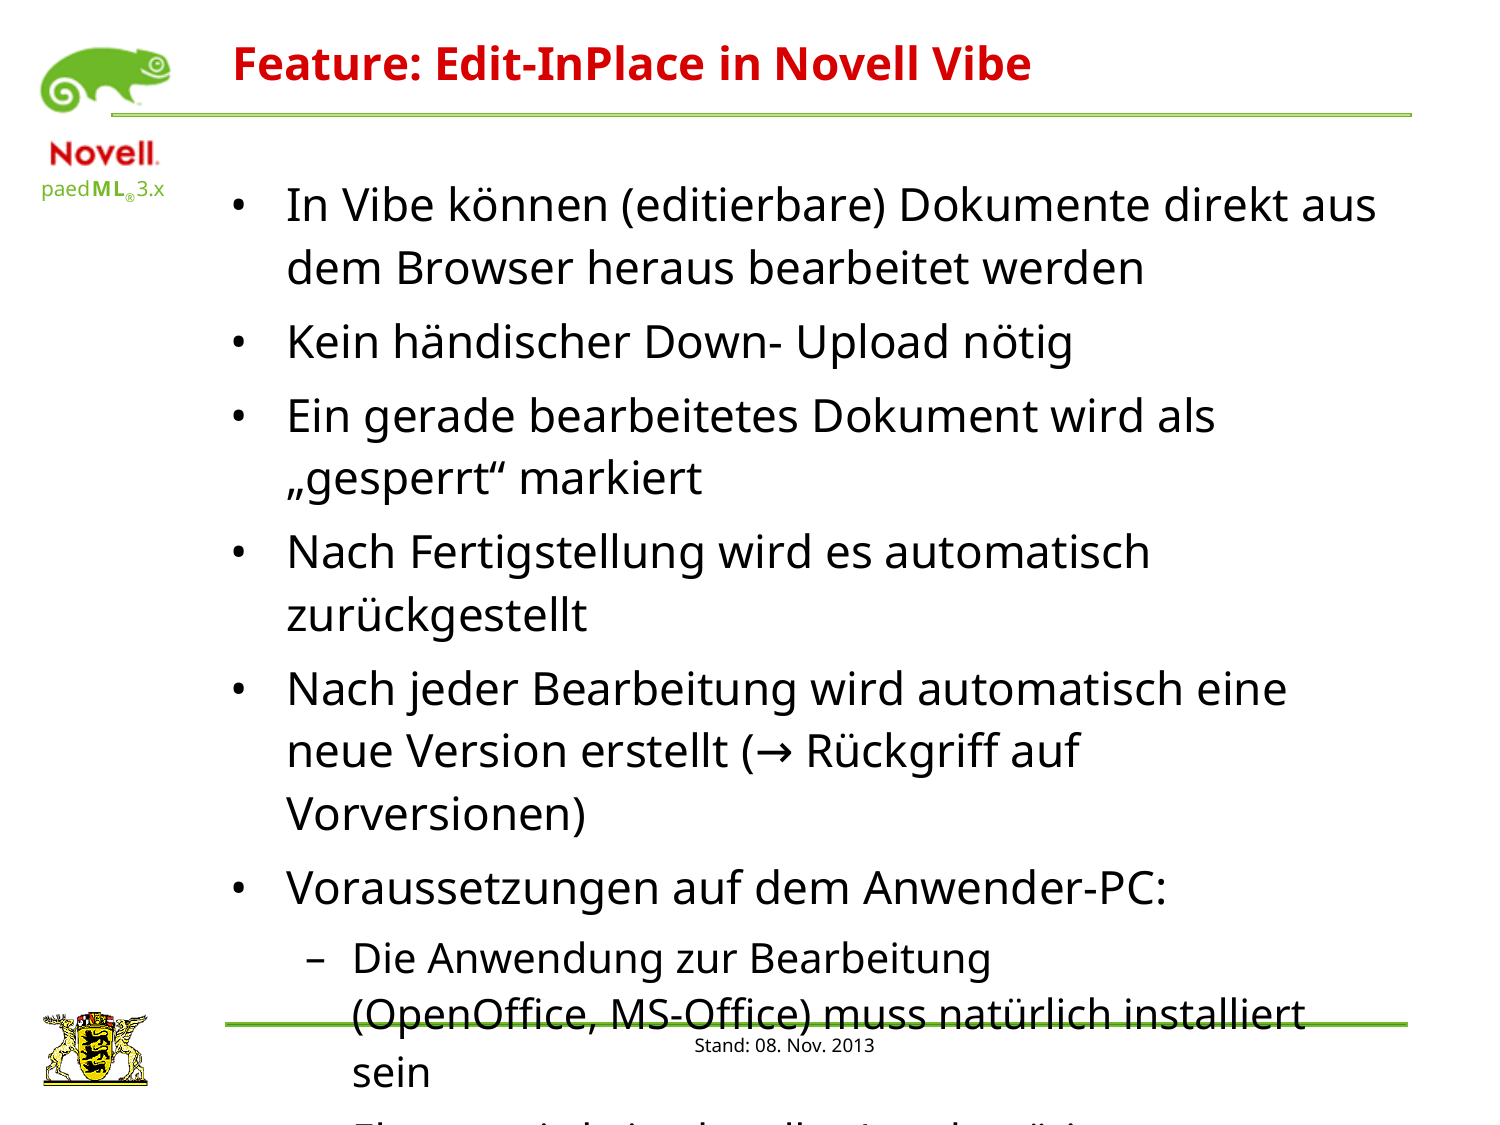

# Feature: Edit-InPlace in Novell Vibe
In Vibe können (editierbare) Dokumente direkt aus dem Browser heraus bearbeitet werden
Kein händischer Down- Upload nötig
Ein gerade bearbeitetes Dokument wird als „gesperrt“ markiert
Nach Fertigstellung wird es automatisch zurückgestellt
Nach jeder Bearbeitung wird automatisch eine neue Version erstellt (→ Rückgriff auf Vorversionen)
Voraussetzungen auf dem Anwender-PC:
Die Anwendung zur Bearbeitung
(OpenOffice, MS-Office) muss natürlich installiert sein
Ebenso wird ein aktuelles Java benötigt
Und evtl. weitere (browserabhängige) Voraussetzungen
08. Nov. 2013